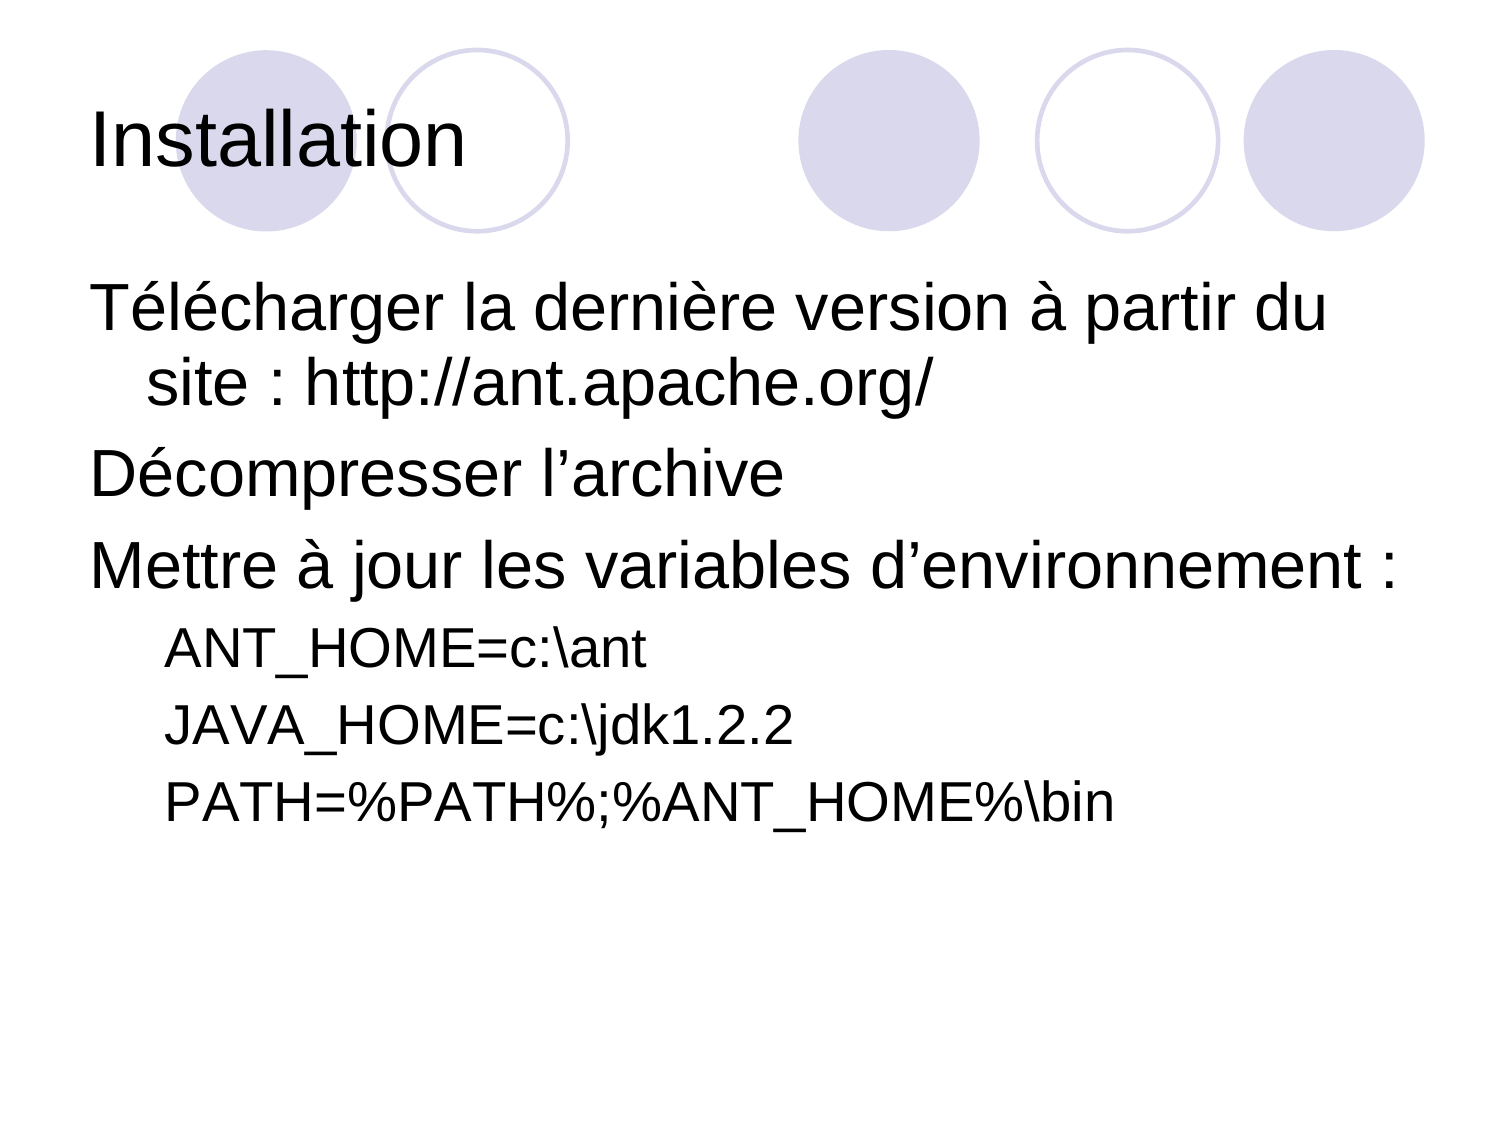

# Installation
Télécharger la dernière version à partir du site : http://ant.apache.org/
Décompresser l’archive
Mettre à jour les variables d’environnement :
ANT_HOME=c:\ant
JAVA_HOME=c:\jdk1.2.2
PATH=%PATH%;%ANT_HOME%\bin